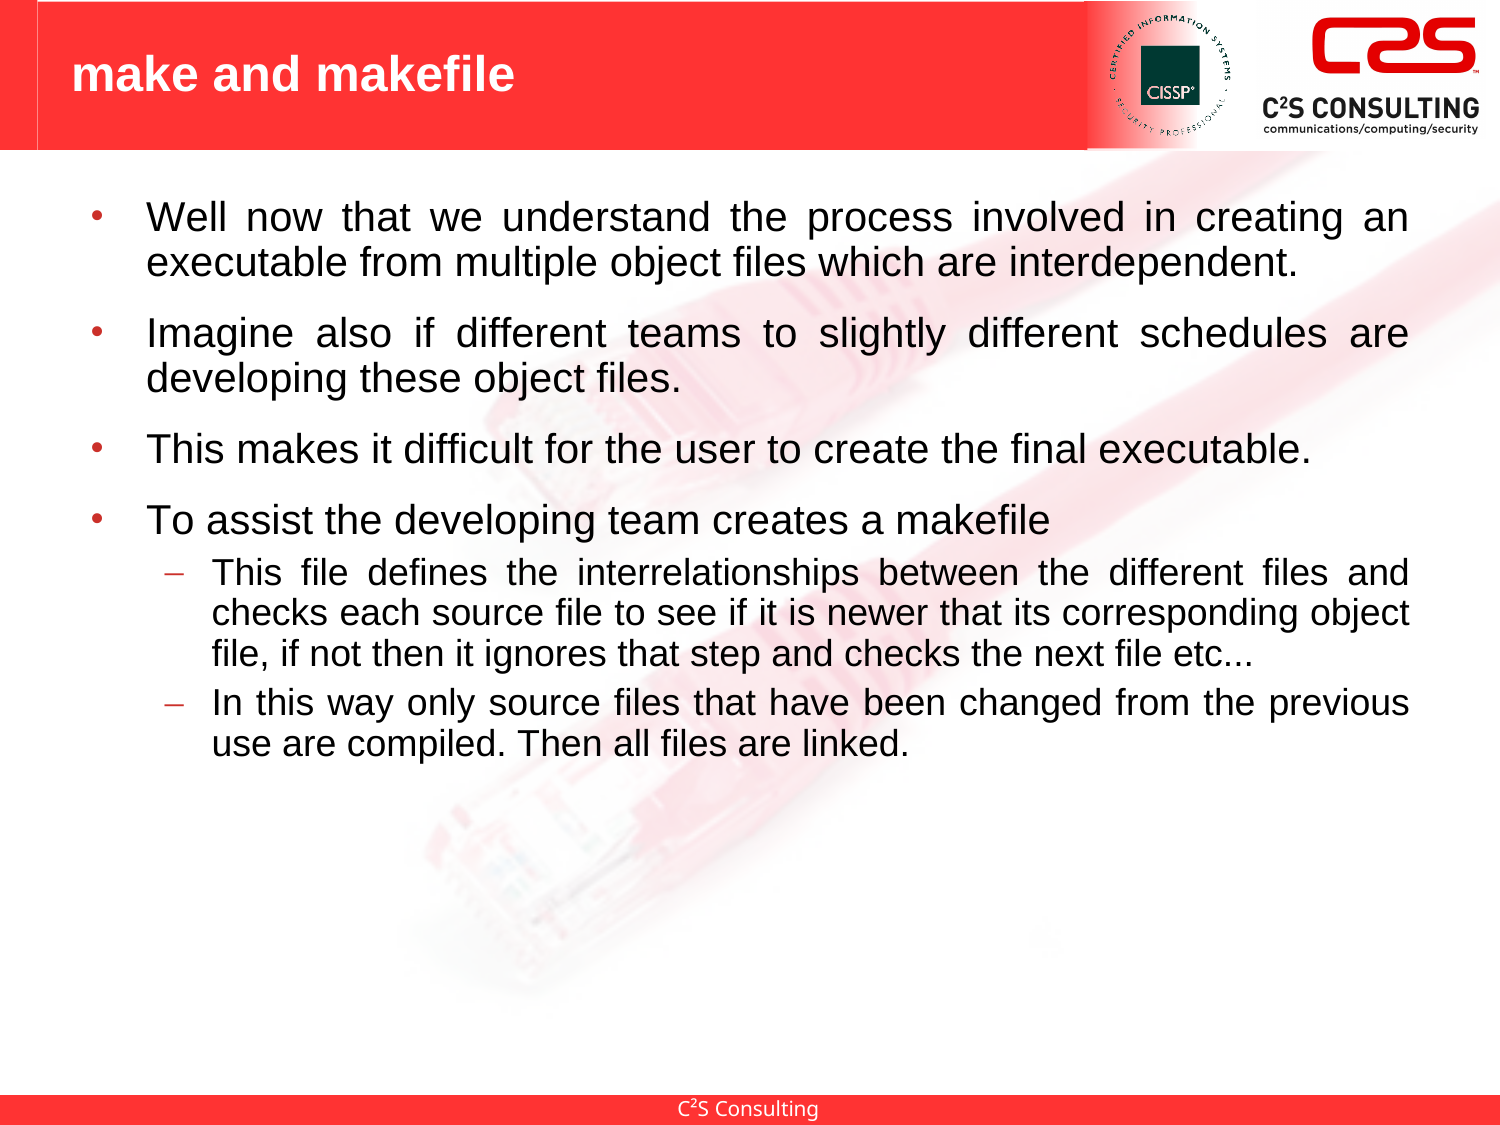

make and makefile
# Well now that we understand the process involved in creating an executable from multiple object files which are interdependent.
Imagine also if different teams to slightly different schedules are developing these object files.
This makes it difficult for the user to create the final executable.
To assist the developing team creates a makefile
This file defines the interrelationships between the different files and checks each source file to see if it is newer that its corresponding object file, if not then it ignores that step and checks the next file etc...
In this way only source files that have been changed from the previous use are compiled. Then all files are linked.